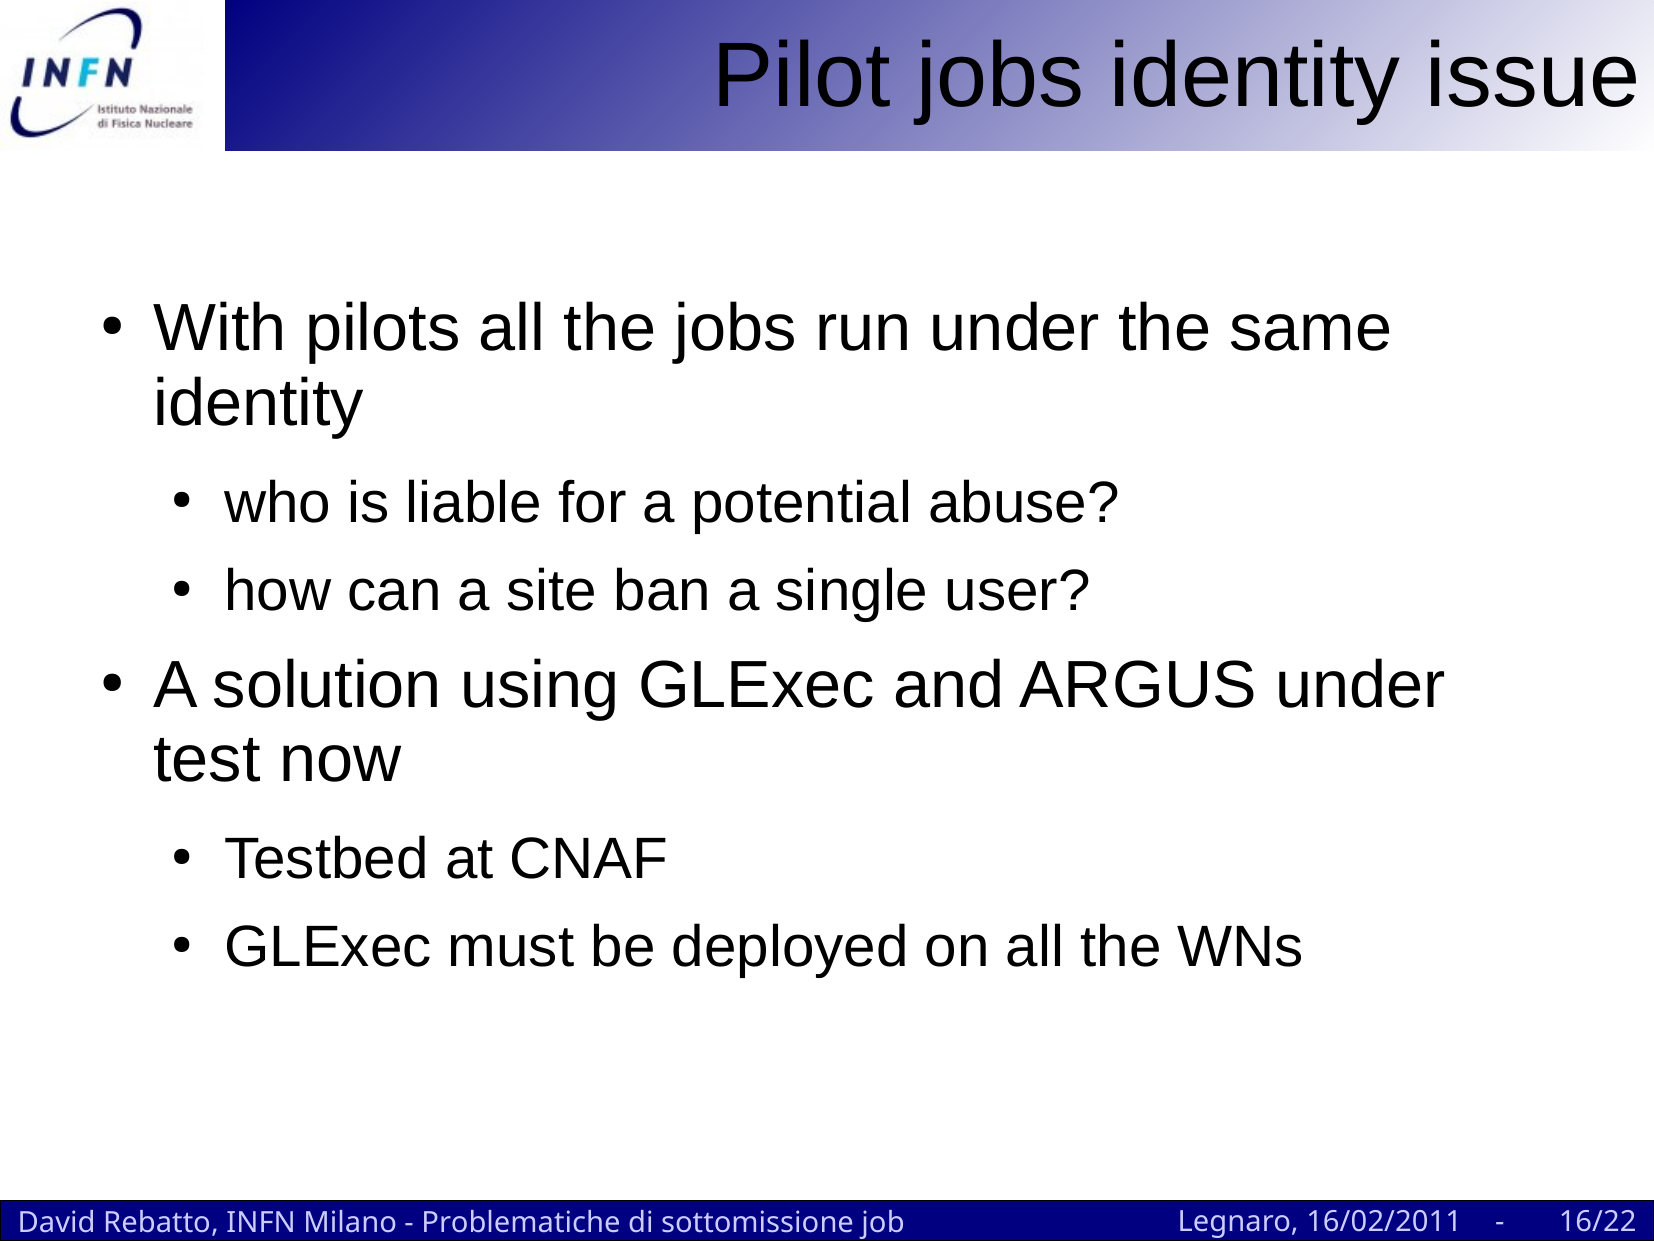

# Pilot jobs identity issue
With pilots all the jobs run under the same identity
who is liable for a potential abuse?
how can a site ban a single user?
A solution using GLExec and ARGUS under test now
Testbed at CNAF
GLExec must be deployed on all the WNs
Legnaro, 16/02/2011
16
David Rebatto, INFN Milano - Problematiche di sottomissione job